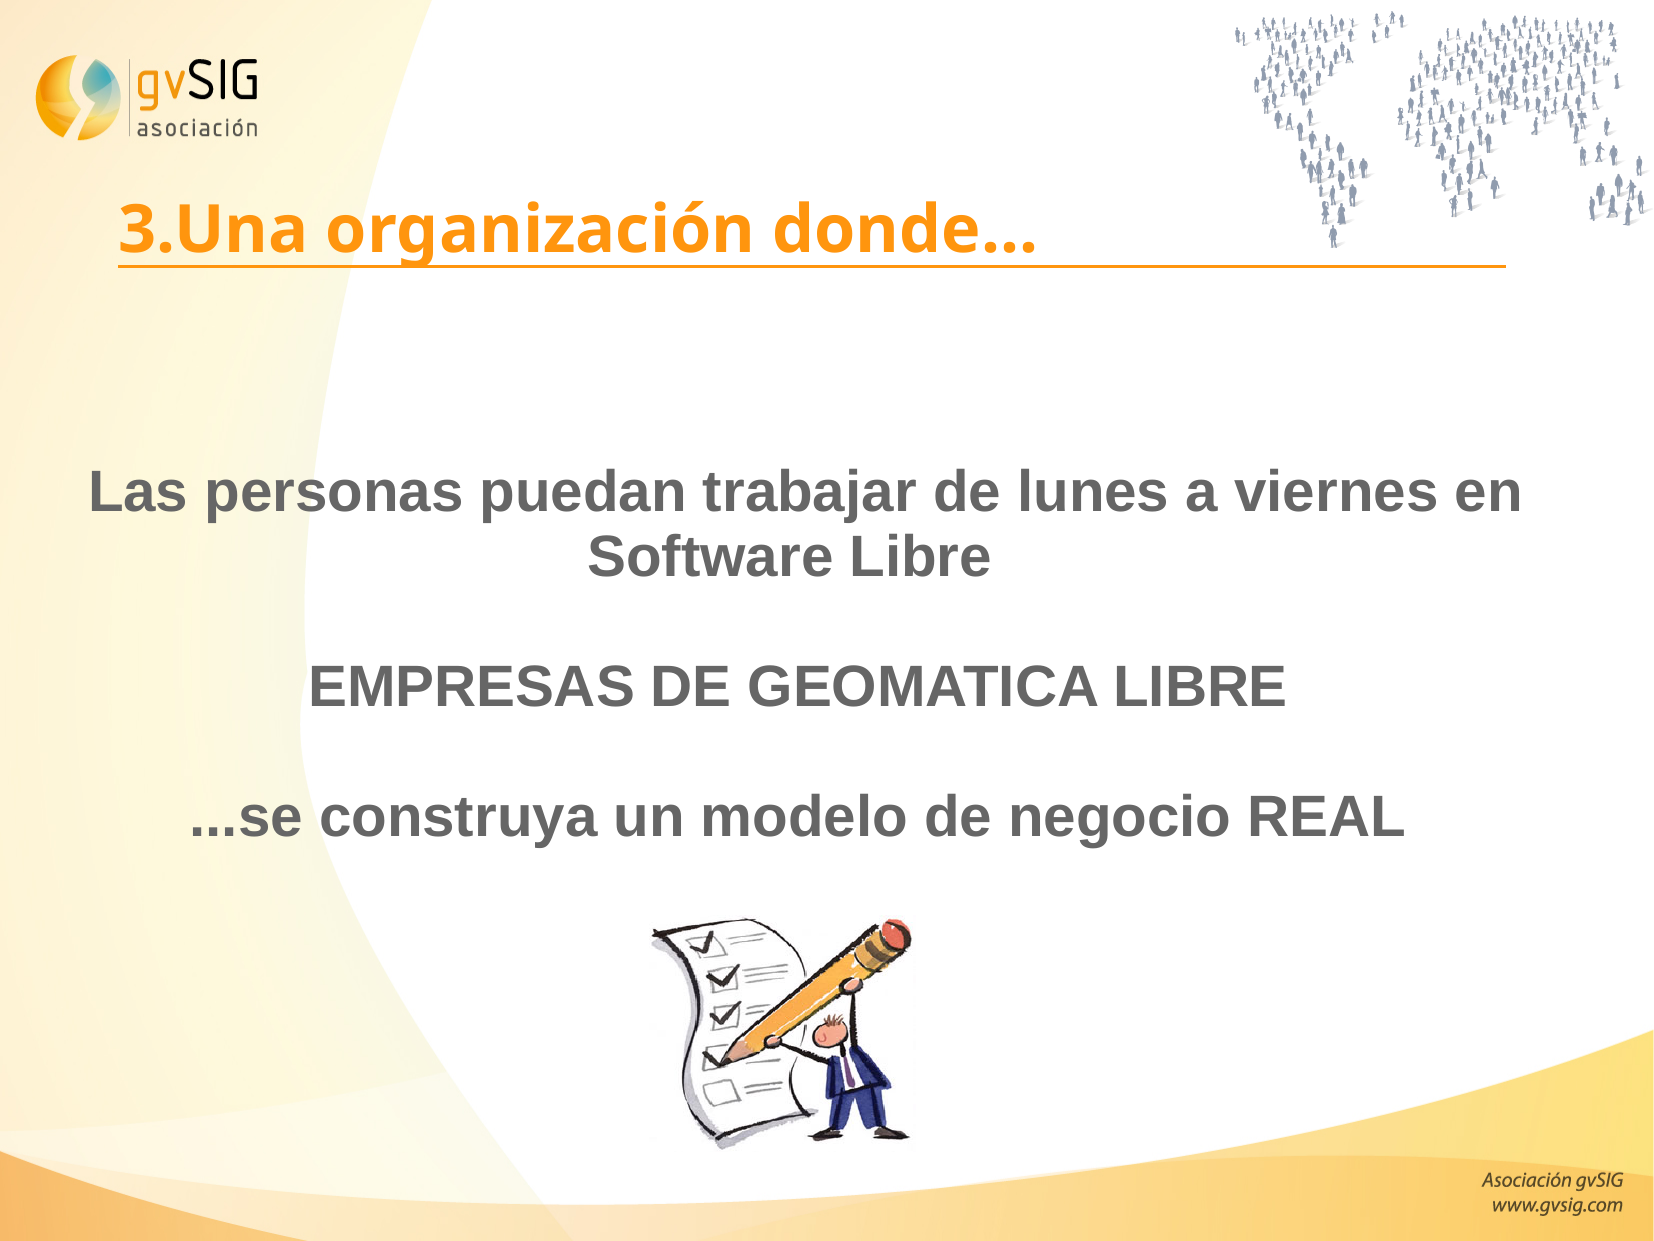

# 3.Una organización donde...
 Las personas puedan trabajar de lunes a viernes en Software Libre
EMPRESAS DE GEOMATICA LIBRE
...se construya un modelo de negocio REAL